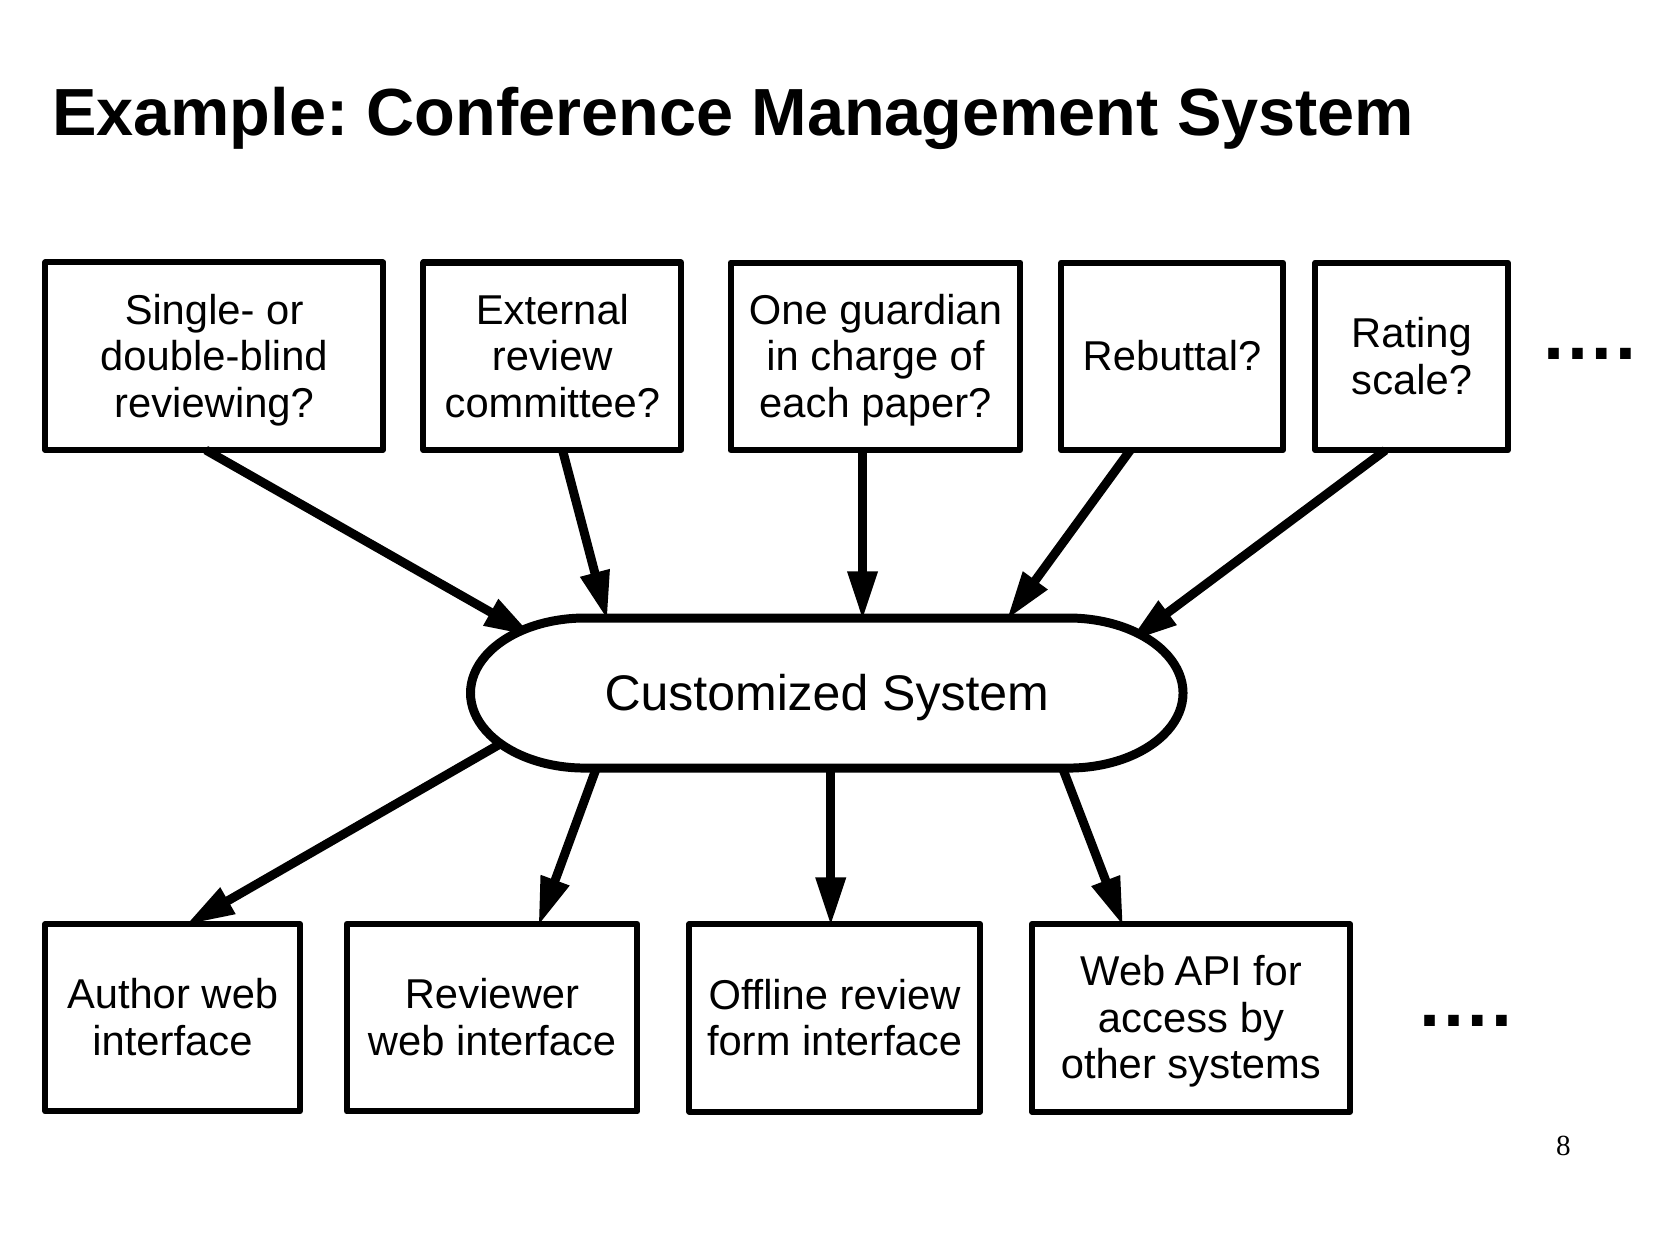

Example: Conference Management System
Single- or double-blind reviewing?
External review committee?
One guardian in charge of each paper?
Rebuttal?
Rating scale?
….
Customized System
Author web interface
Reviewer web interface
Offline review form interface
Web API for access by other systems
….
8